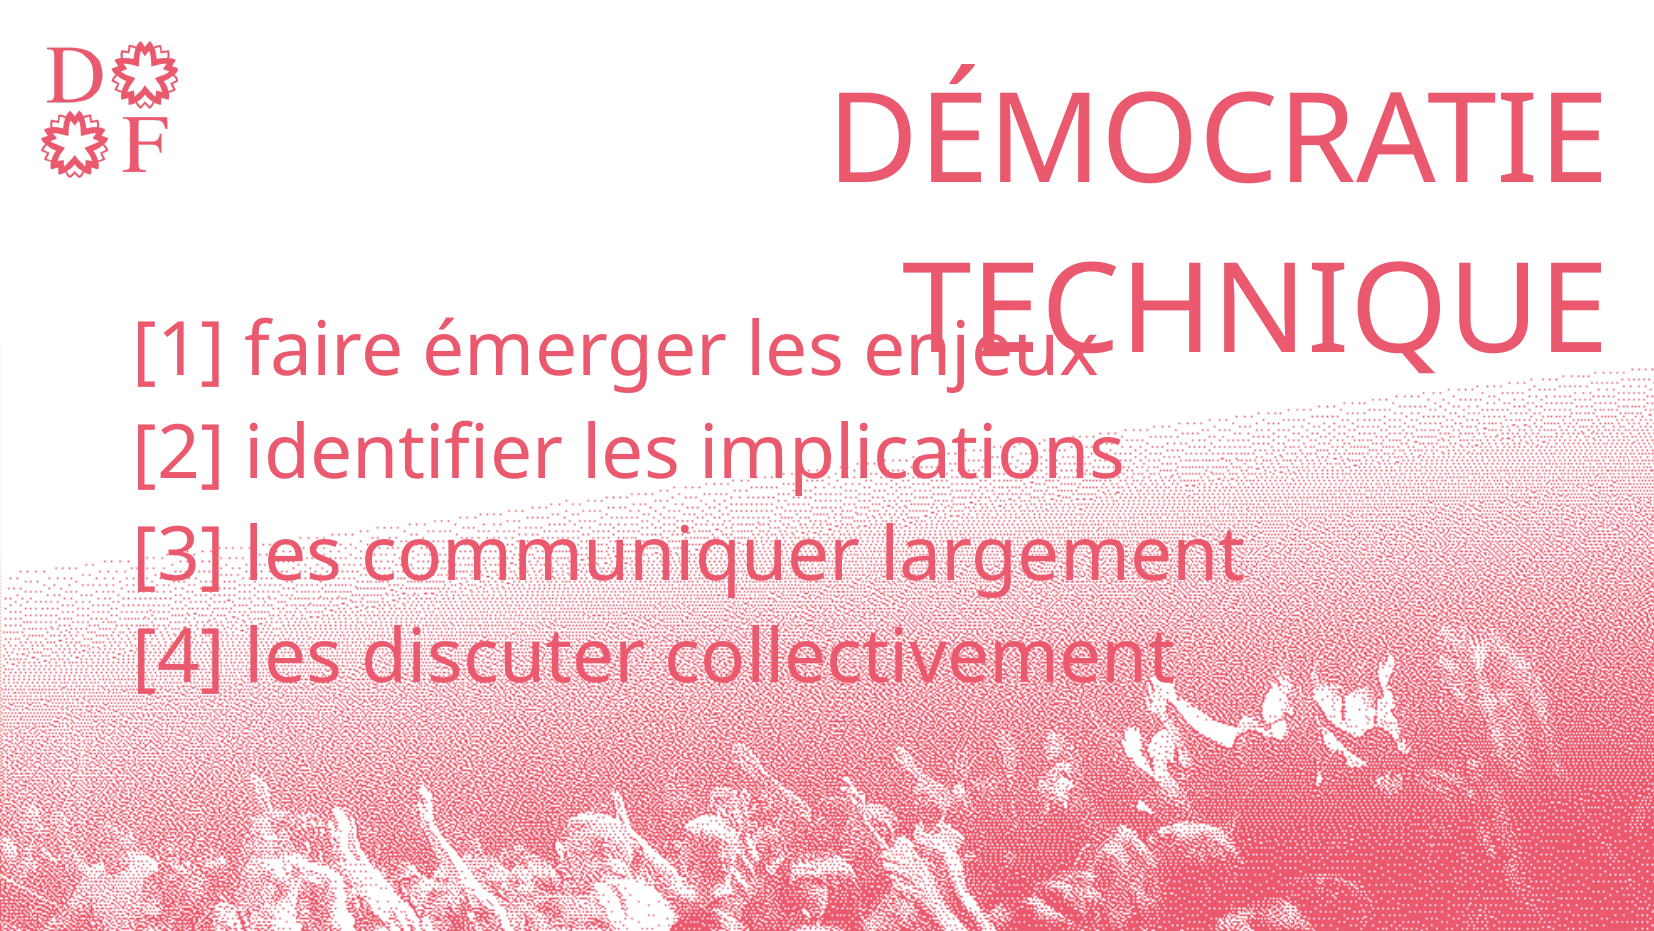

DÉMOCRATIE TECHNIQUE
[1] faire émerger les enjeux
[2] identifier les implications
[3] les communiquer largement
[4] les discuter collectivement